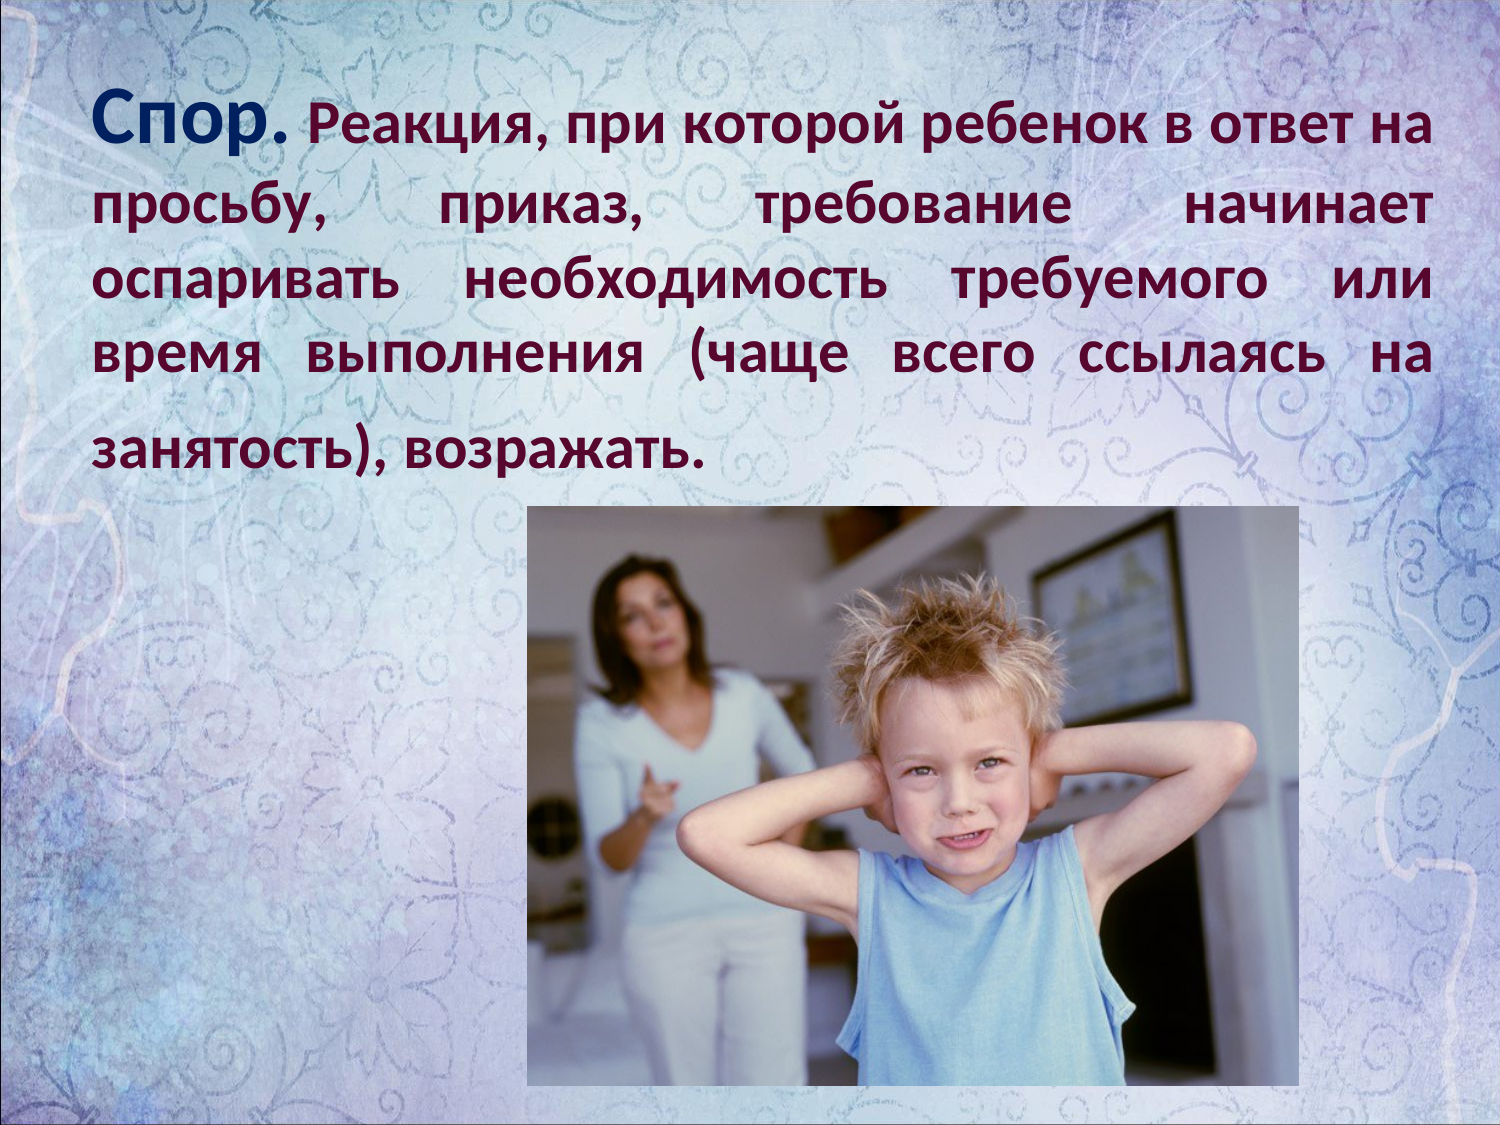

# Спор. Реакция, при которой ребенок в ответ на просьбу, приказ, требование начинает оспаривать необходимость требуемого или время выполнения (чаще всего ссылаясь на занятость), возражать.